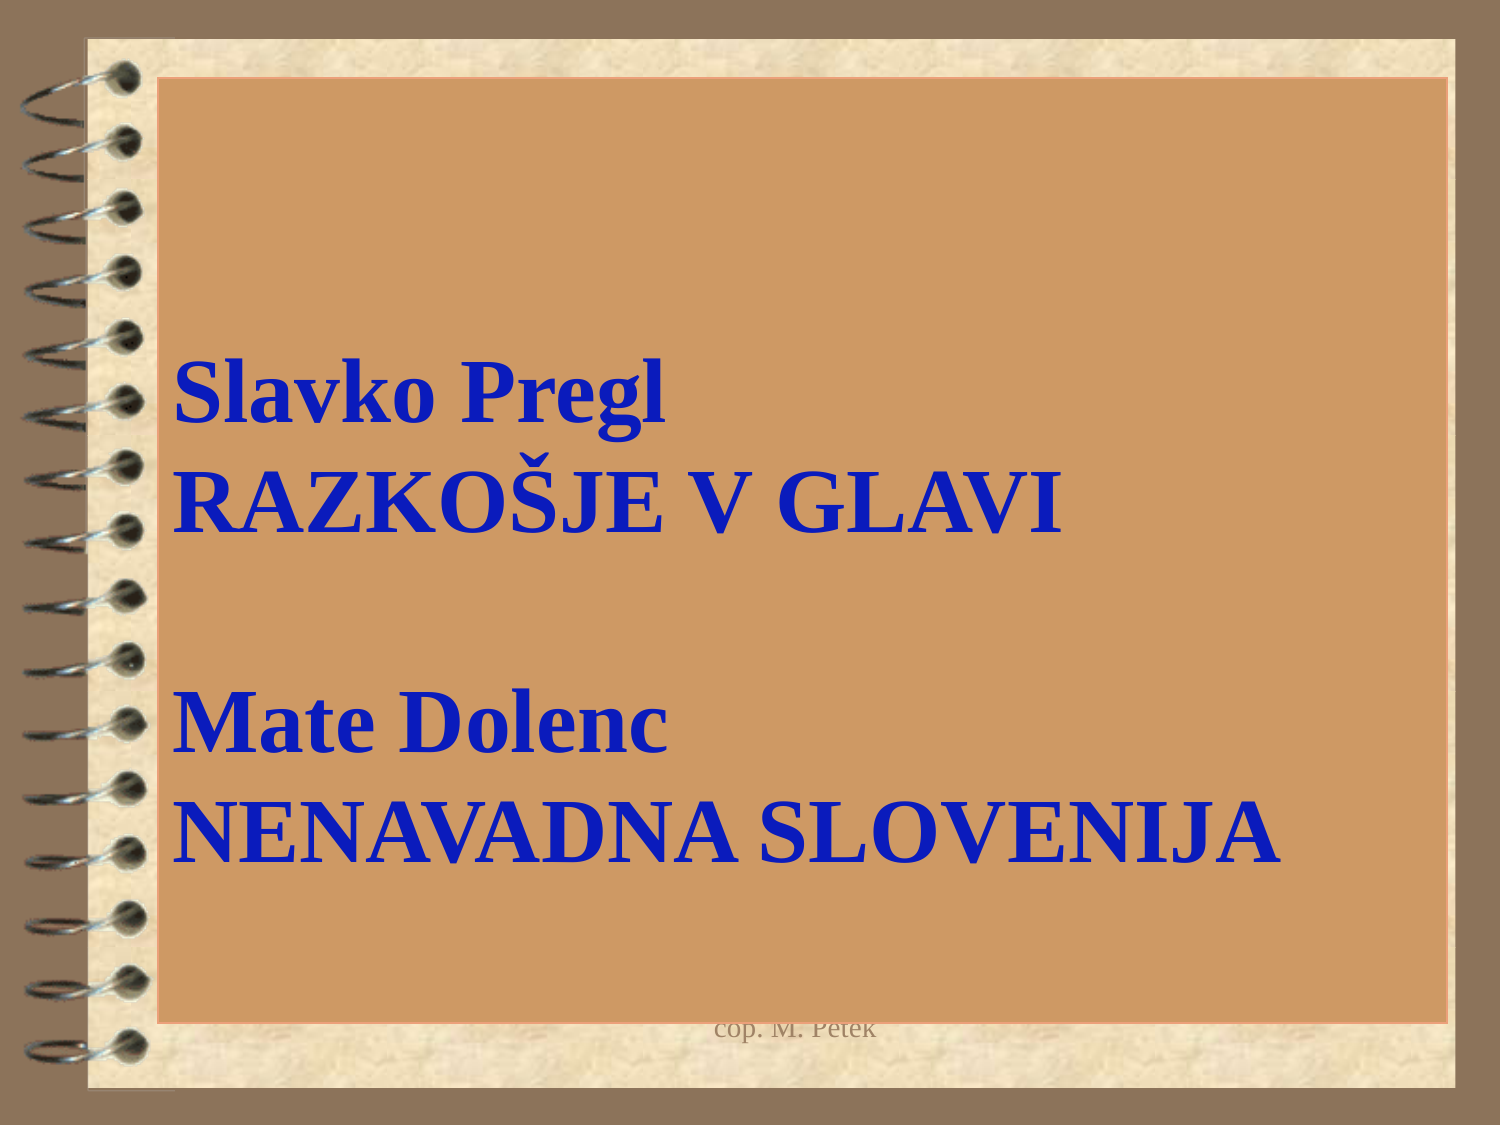

# Slavko Pregl RAZKOŠJE V GLAVI Mate Dolenc NENAVADNA SLOVENIJA
cop. M. Petek